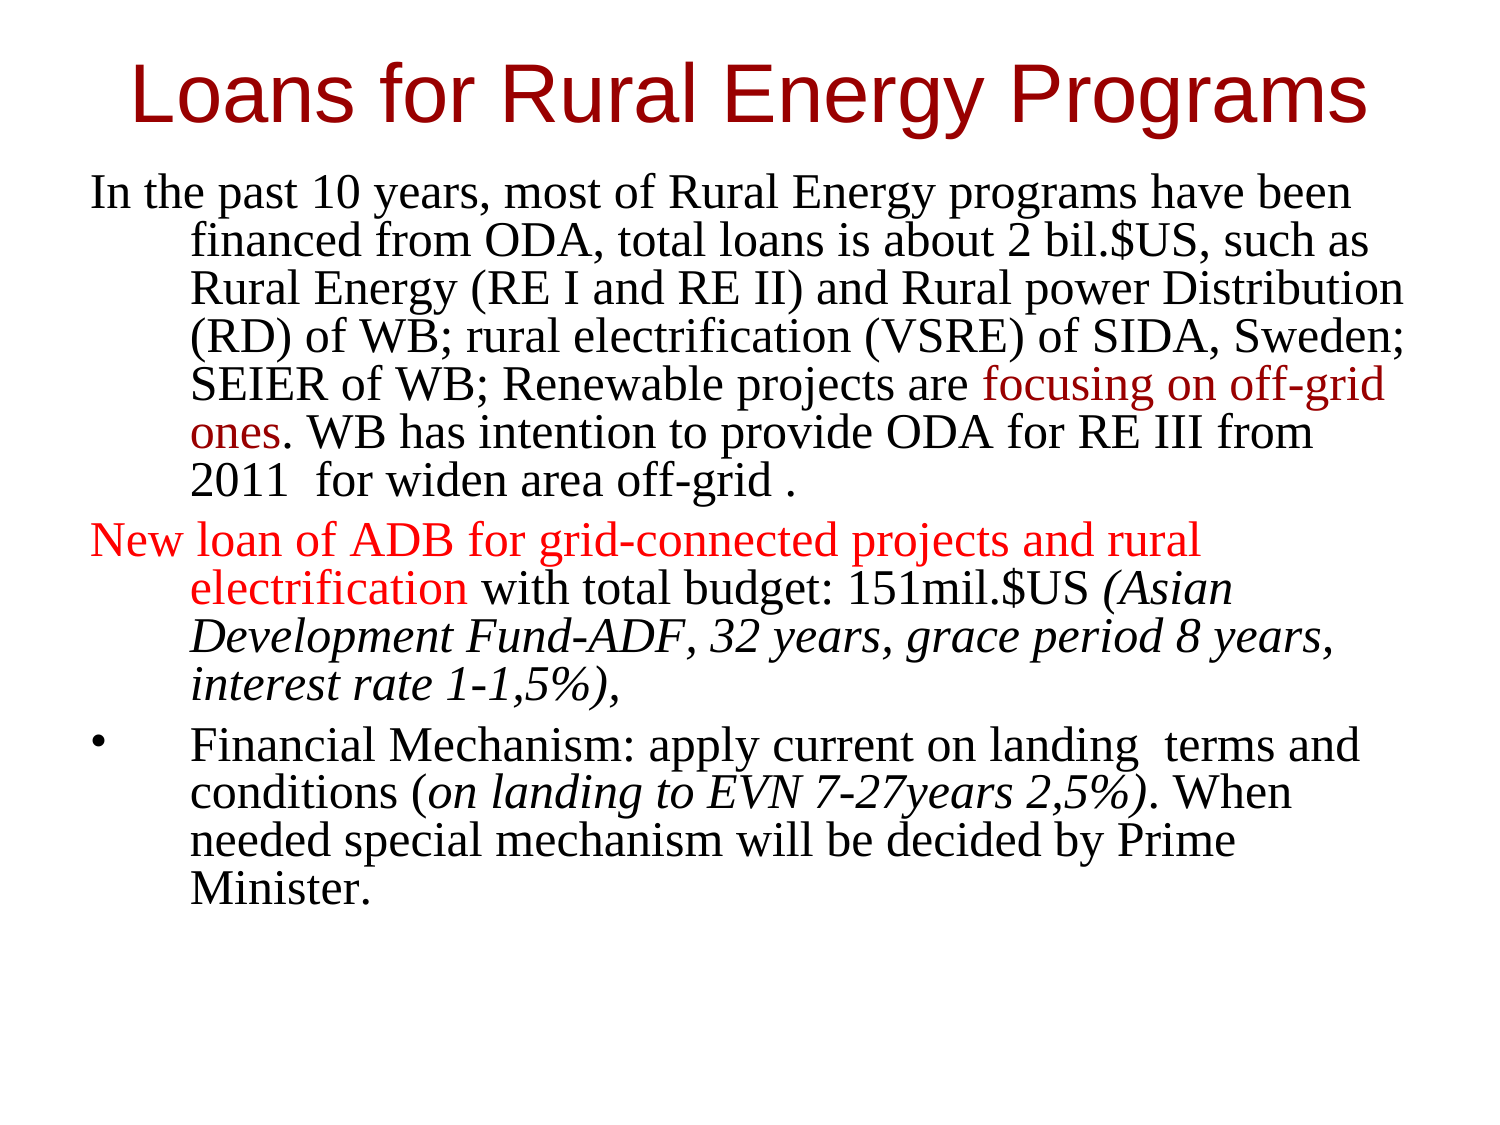

# Loans for Rural Energy Programs
In the past 10 years, most of Rural Energy programs have been financed from ODA, total loans is about 2 bil.$US, such as Rural Energy (RE I and RE II) and Rural power Distribution (RD) of WB; rural electrification (VSRE) of SIDA, Sweden; SEIER of WB; Renewable projects are focusing on off-grid ones. WB has intention to provide ODA for RE III from 2011 for widen area off-grid .
New loan of ADB for grid-connected projects and rural electrification with total budget: 151mil.$US (Asian Development Fund-ADF, 32 years, grace period 8 years, interest rate 1-1,5%),
Financial Mechanism: apply current on landing terms and conditions (on landing to EVN 7-27years 2,5%). When needed special mechanism will be decided by Prime Minister.